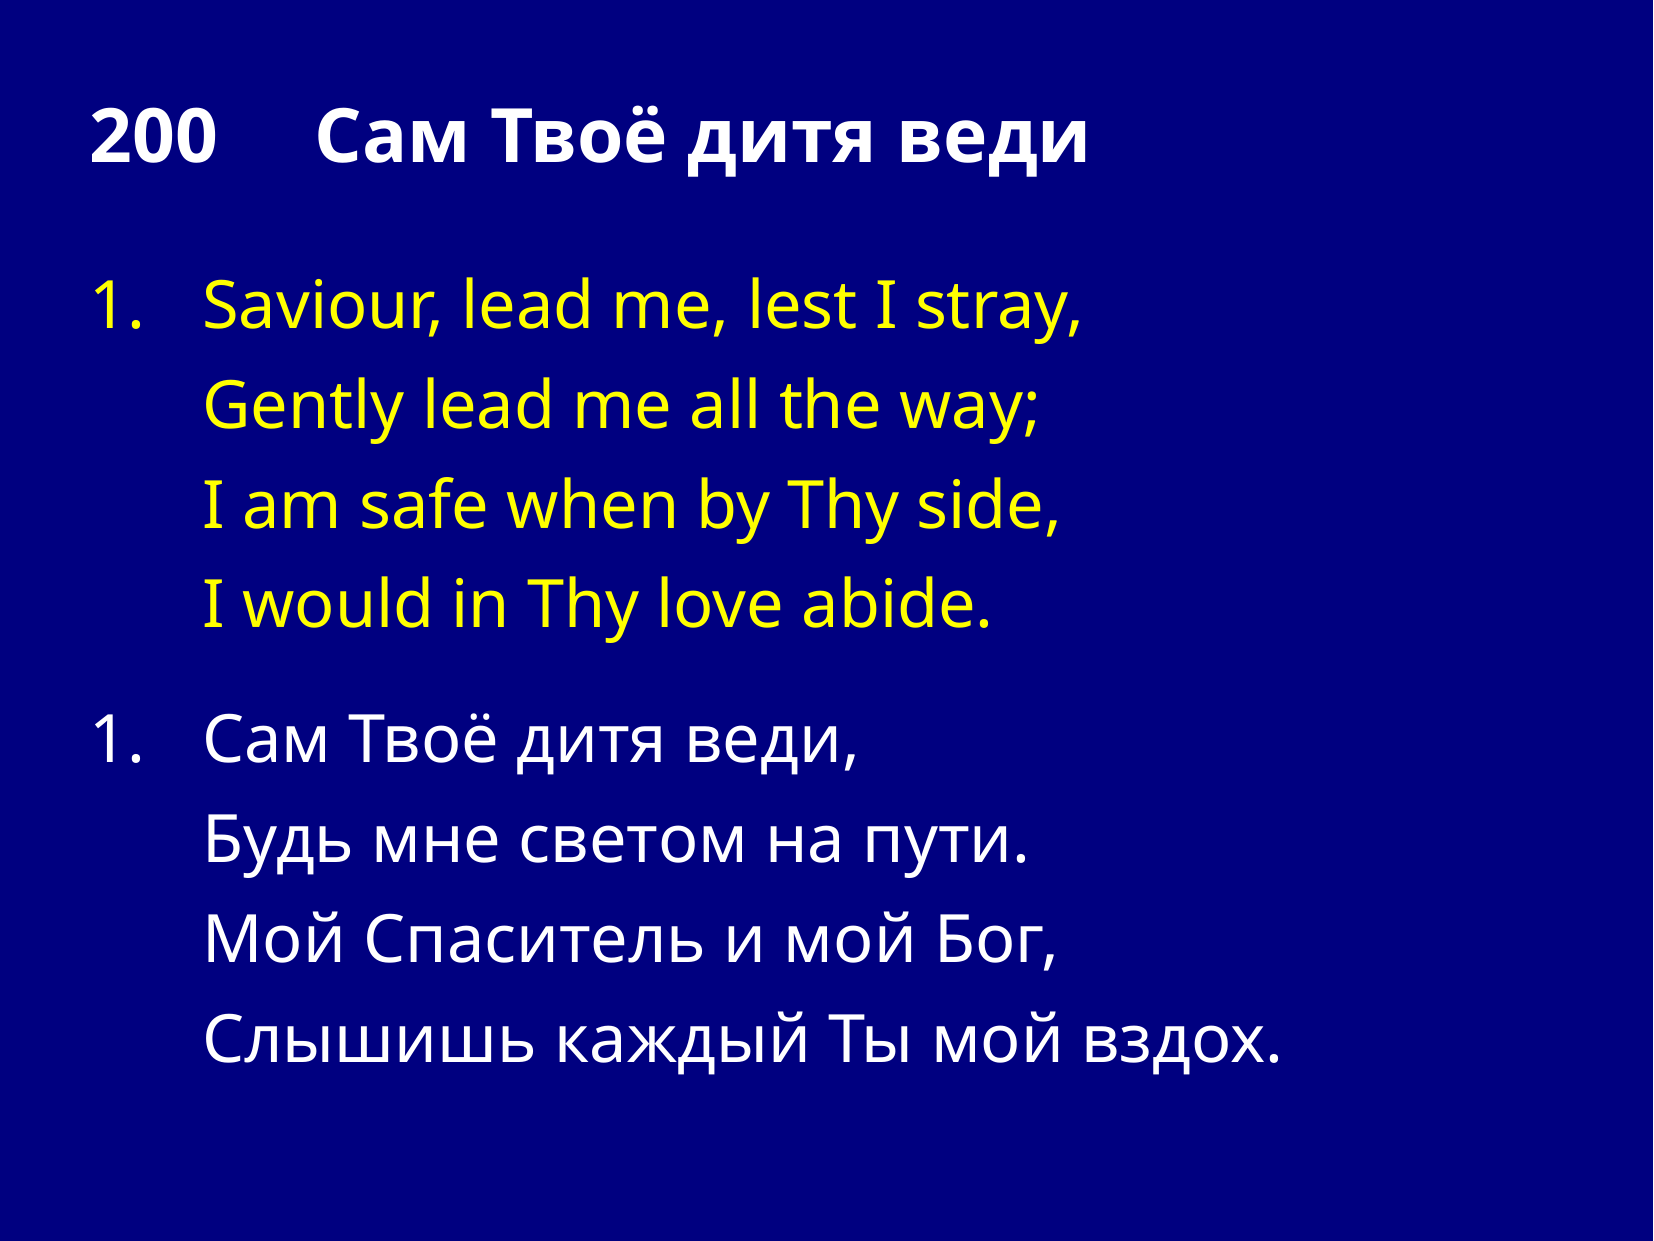

200	Сам Твоё дитя веди
1.	Saviour, lead me, lest I stray,
	Gently lead me all the way;
	I am safe when by Thy side,
	I would in Thy love abide.
1.	Сам Твоё дитя веди,
	Будь мне светом на пути.
	Мой Спаситель и мой Бог,
	Слышишь каждый Ты мой вздох.